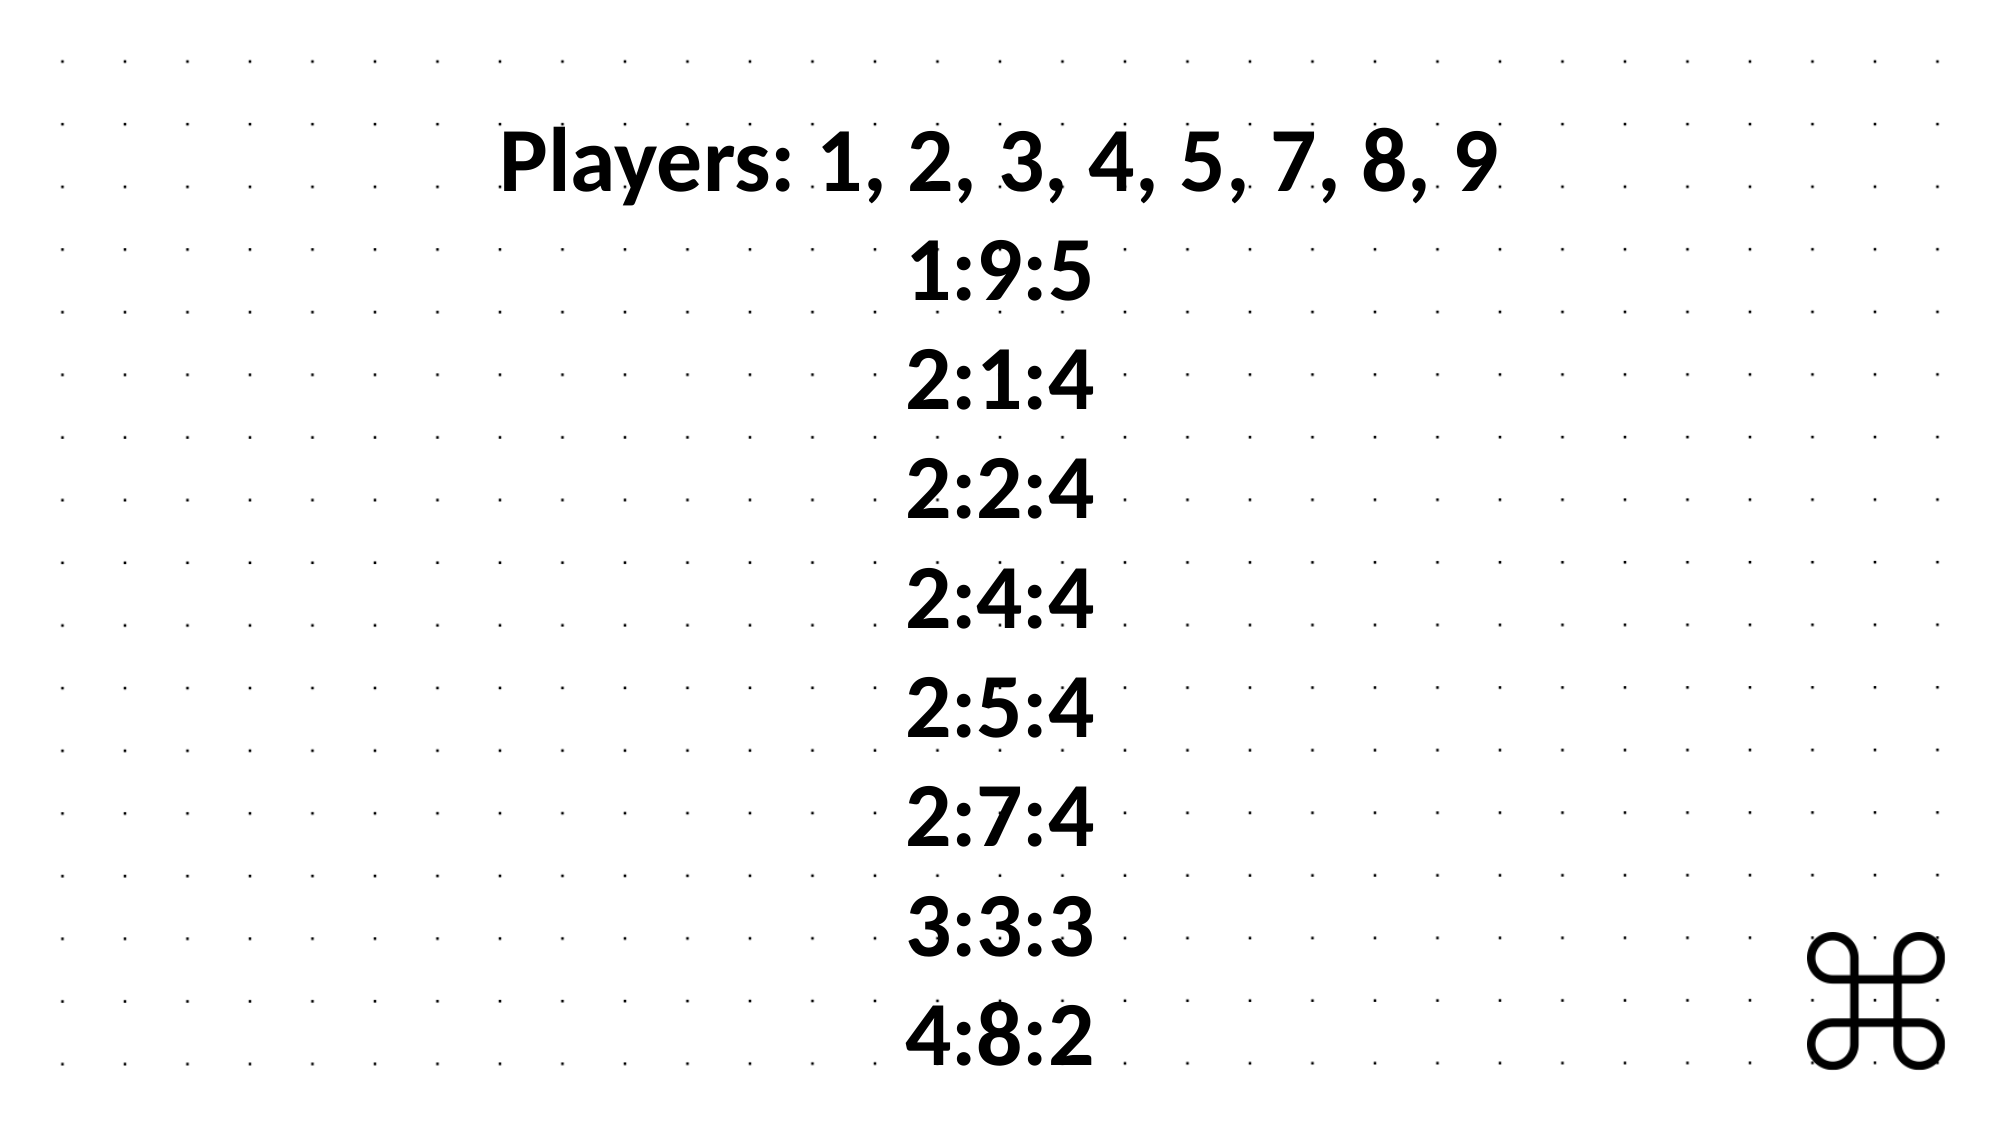

Players: 1, 2, 3, 4, 5, 7, 8, 9
1:9:5
2:1:4
2:2:4
2:4:4
2:5:4
2:7:4
3:3:3
4:8:2